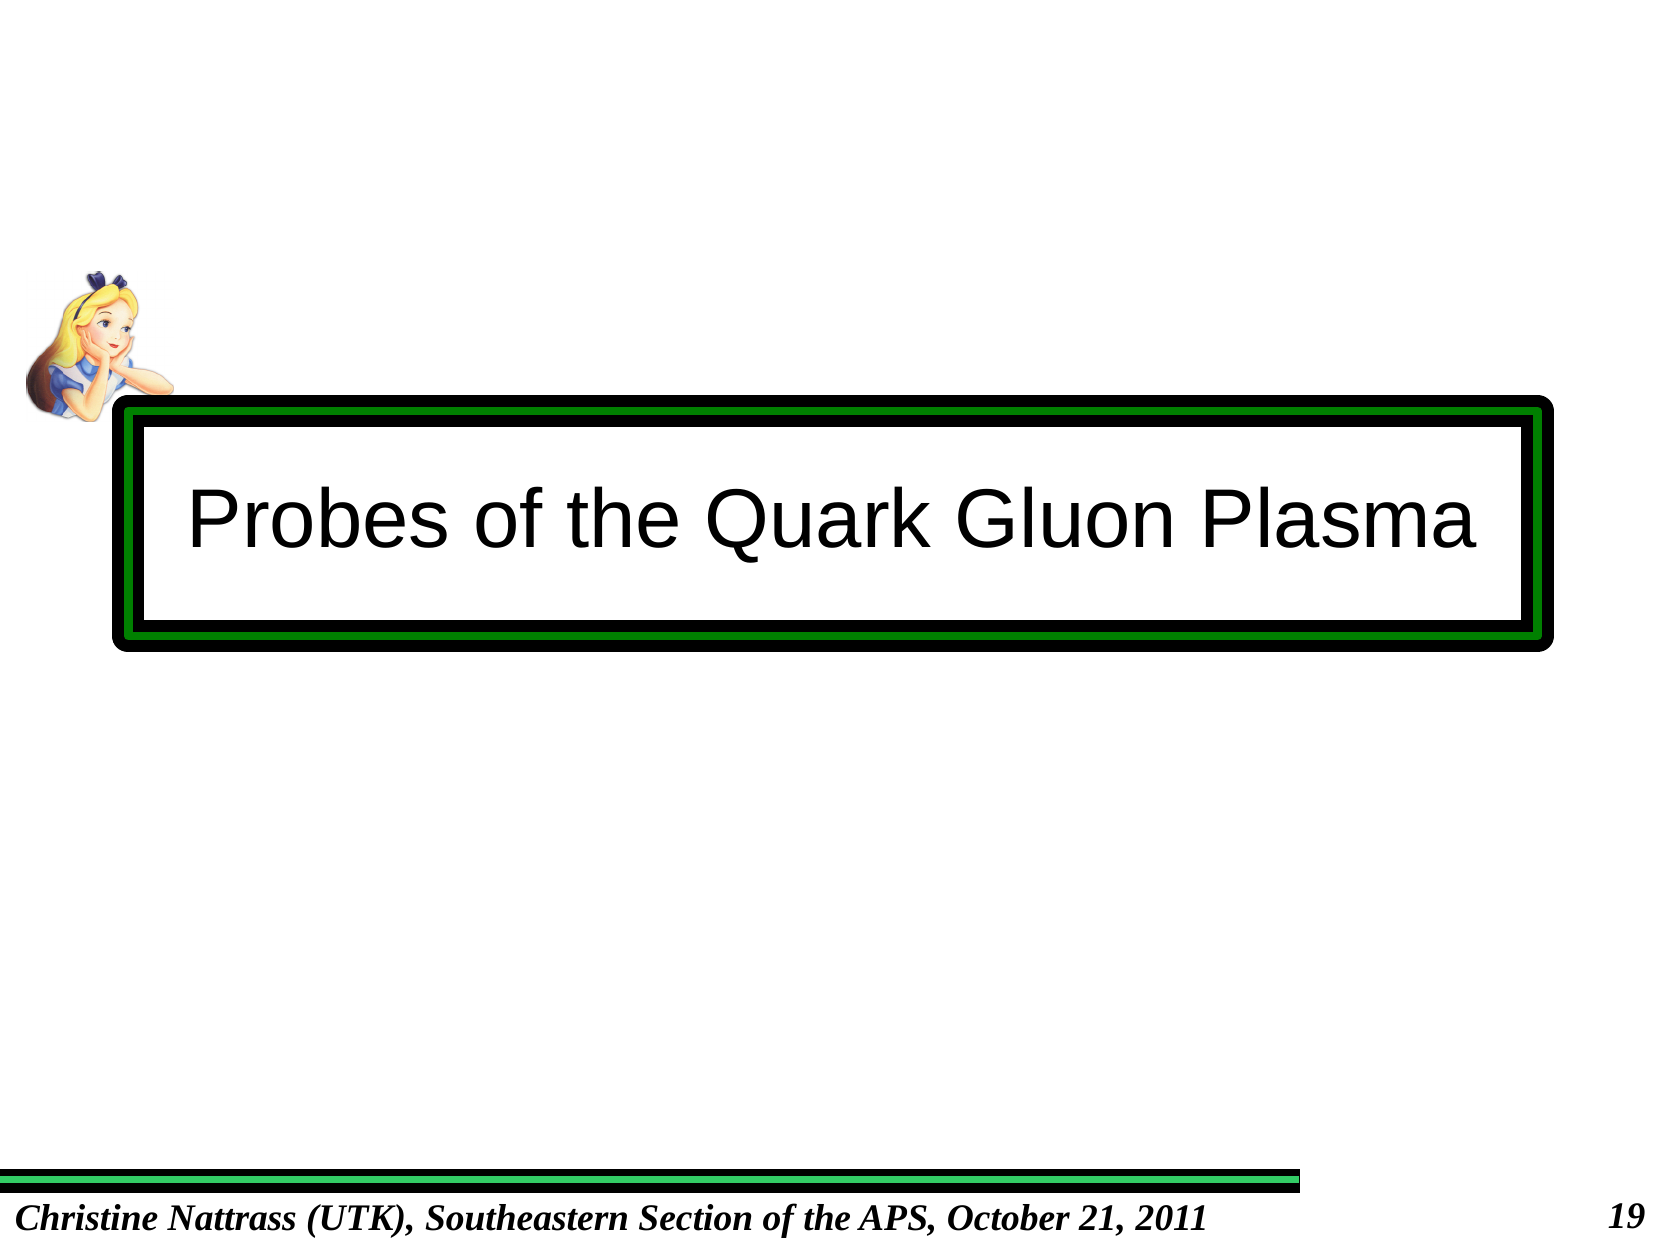

# Probes of the Quark Gluon Plasma
Christine Nattrass (UTK), Southeastern Section of the APS, October 21, 2011